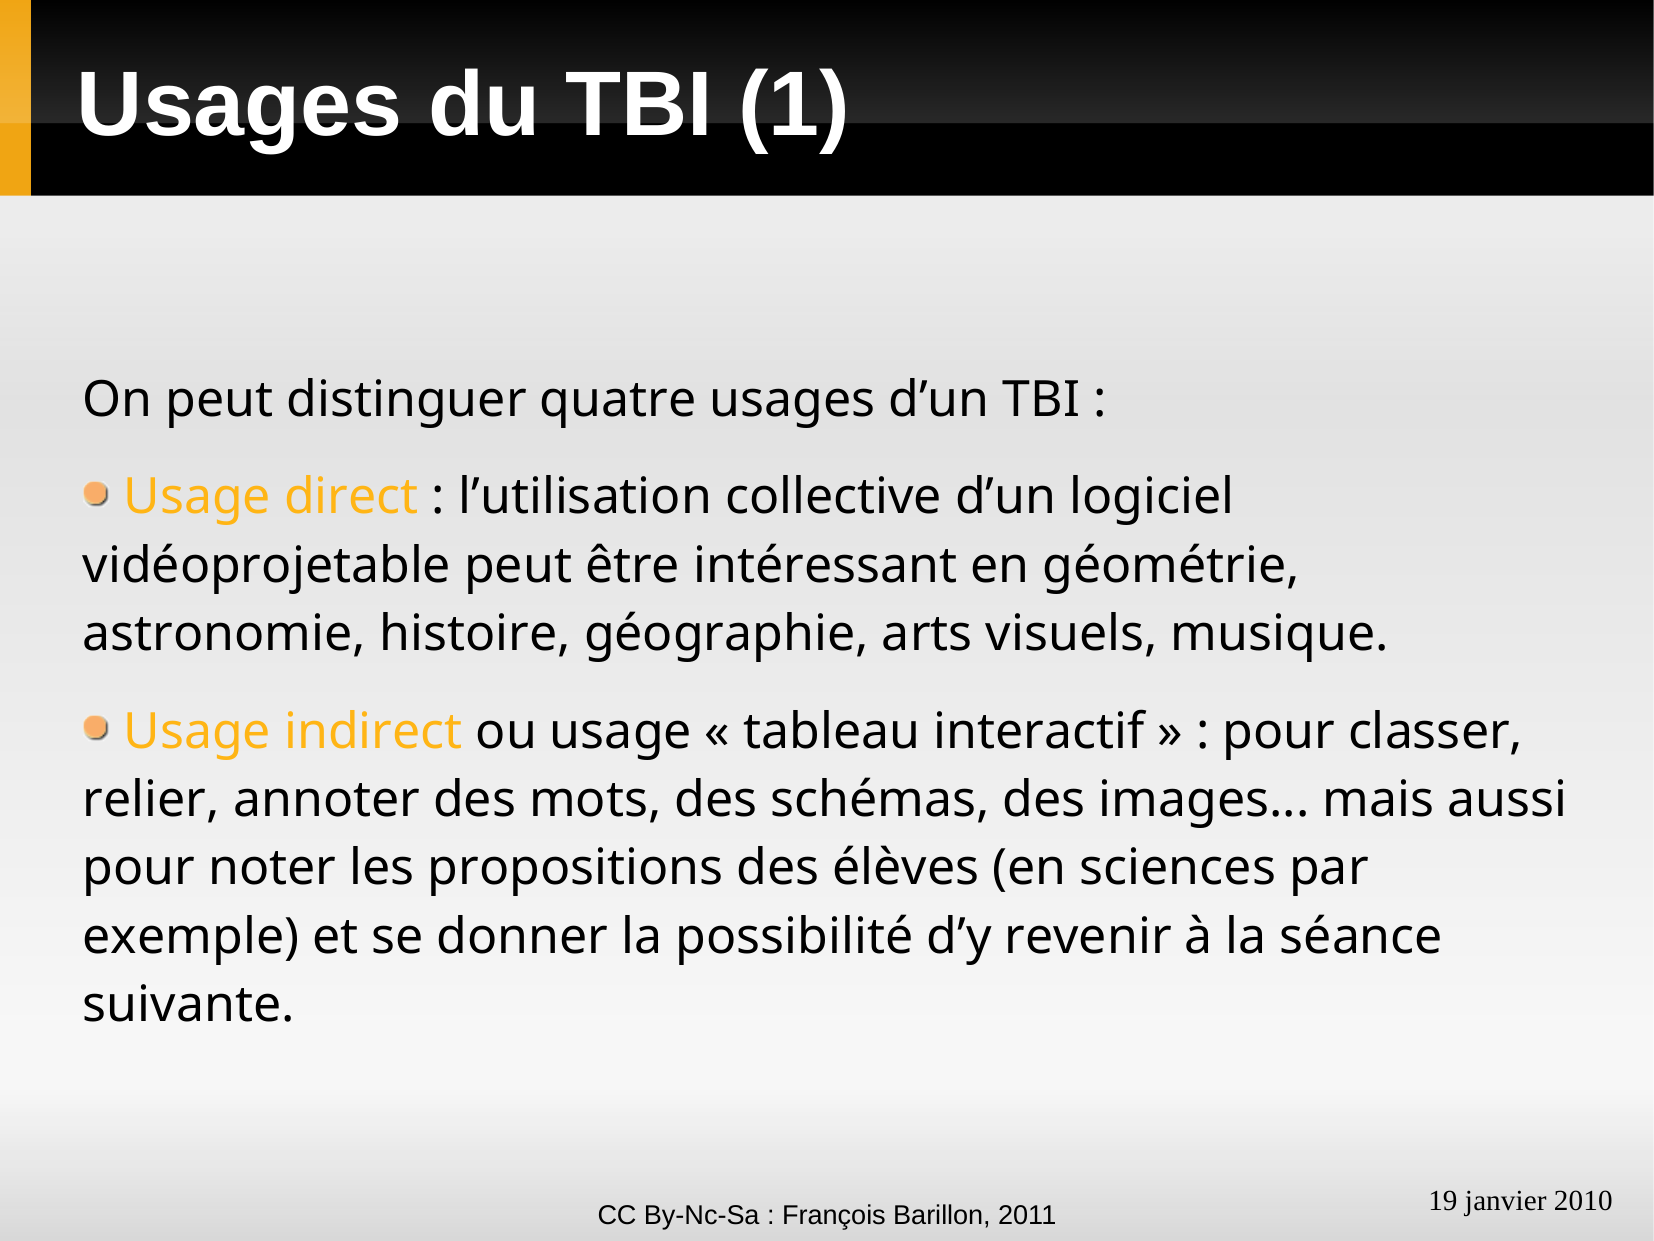

# Usages du TBI (1)
On peut distinguer quatre usages d’un TBI :
 Usage direct : l’utilisation collective d’un logiciel vidéoprojetable peut être intéressant en géométrie, astronomie, histoire, géographie, arts visuels, musique.
 Usage indirect ou usage « tableau interactif » : pour classer, relier, annoter des mots, des schémas, des images... mais aussi pour noter les propositions des élèves (en sciences par exemple) et se donner la possibilité d’y revenir à la séance suivante.
19 janvier 2010